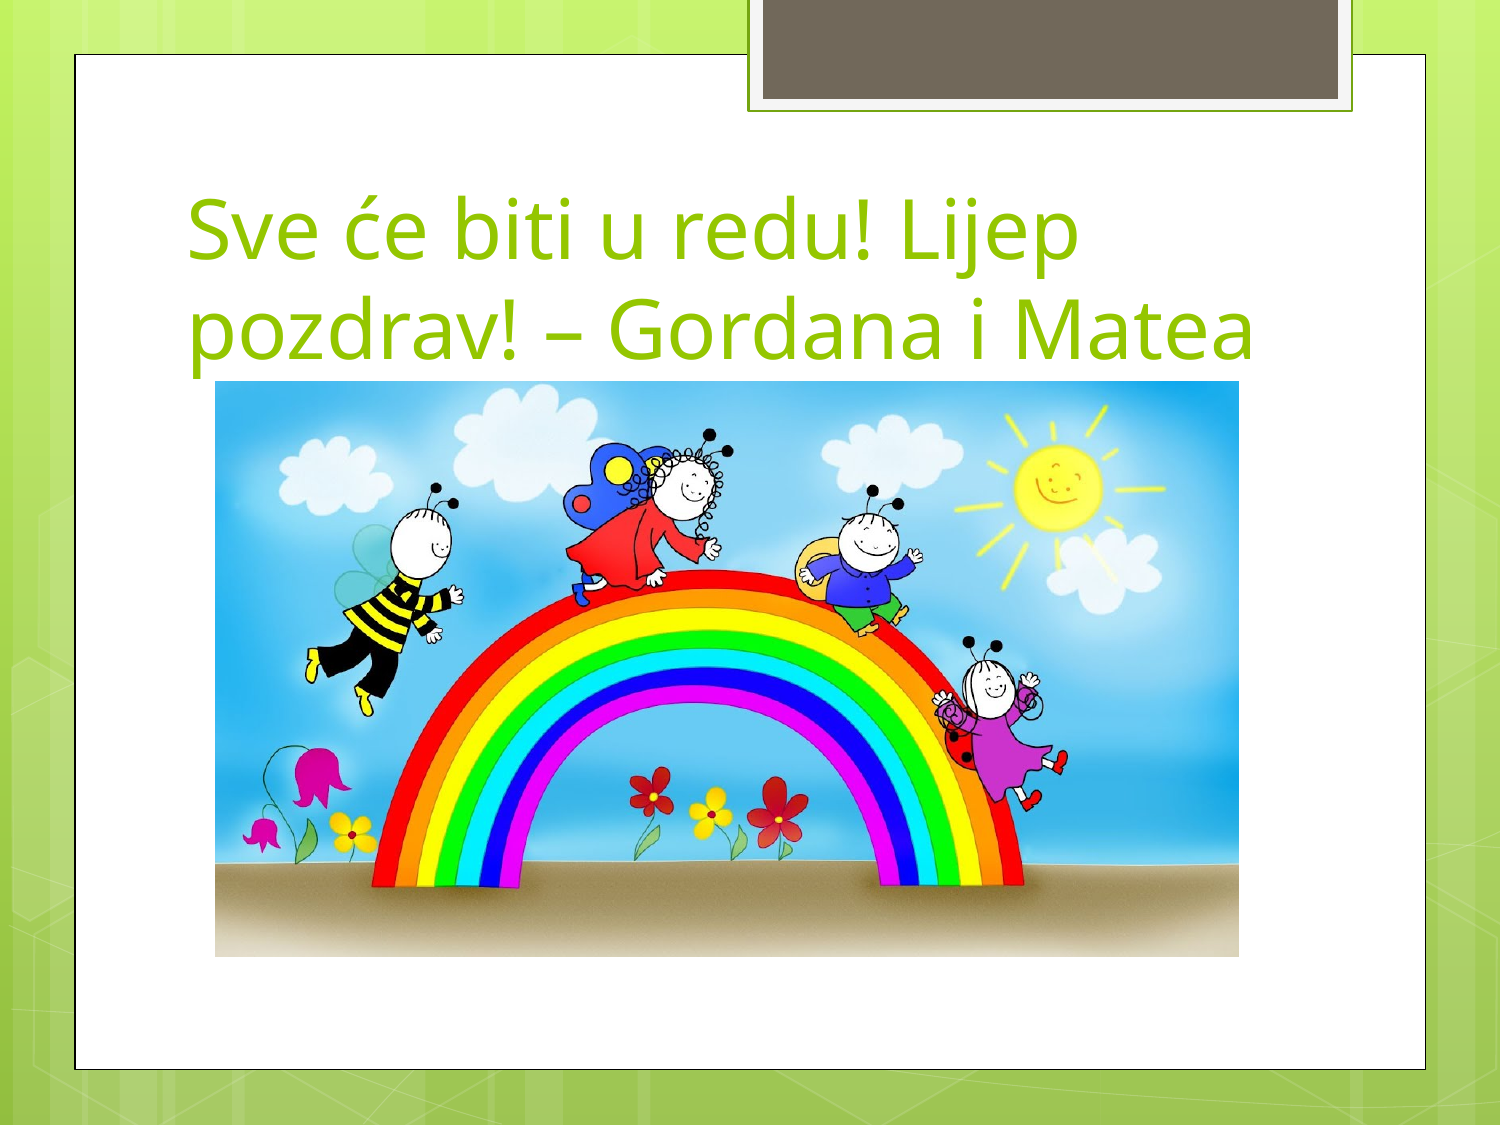

# Sve će biti u redu! Lijep pozdrav! – Gordana i Matea